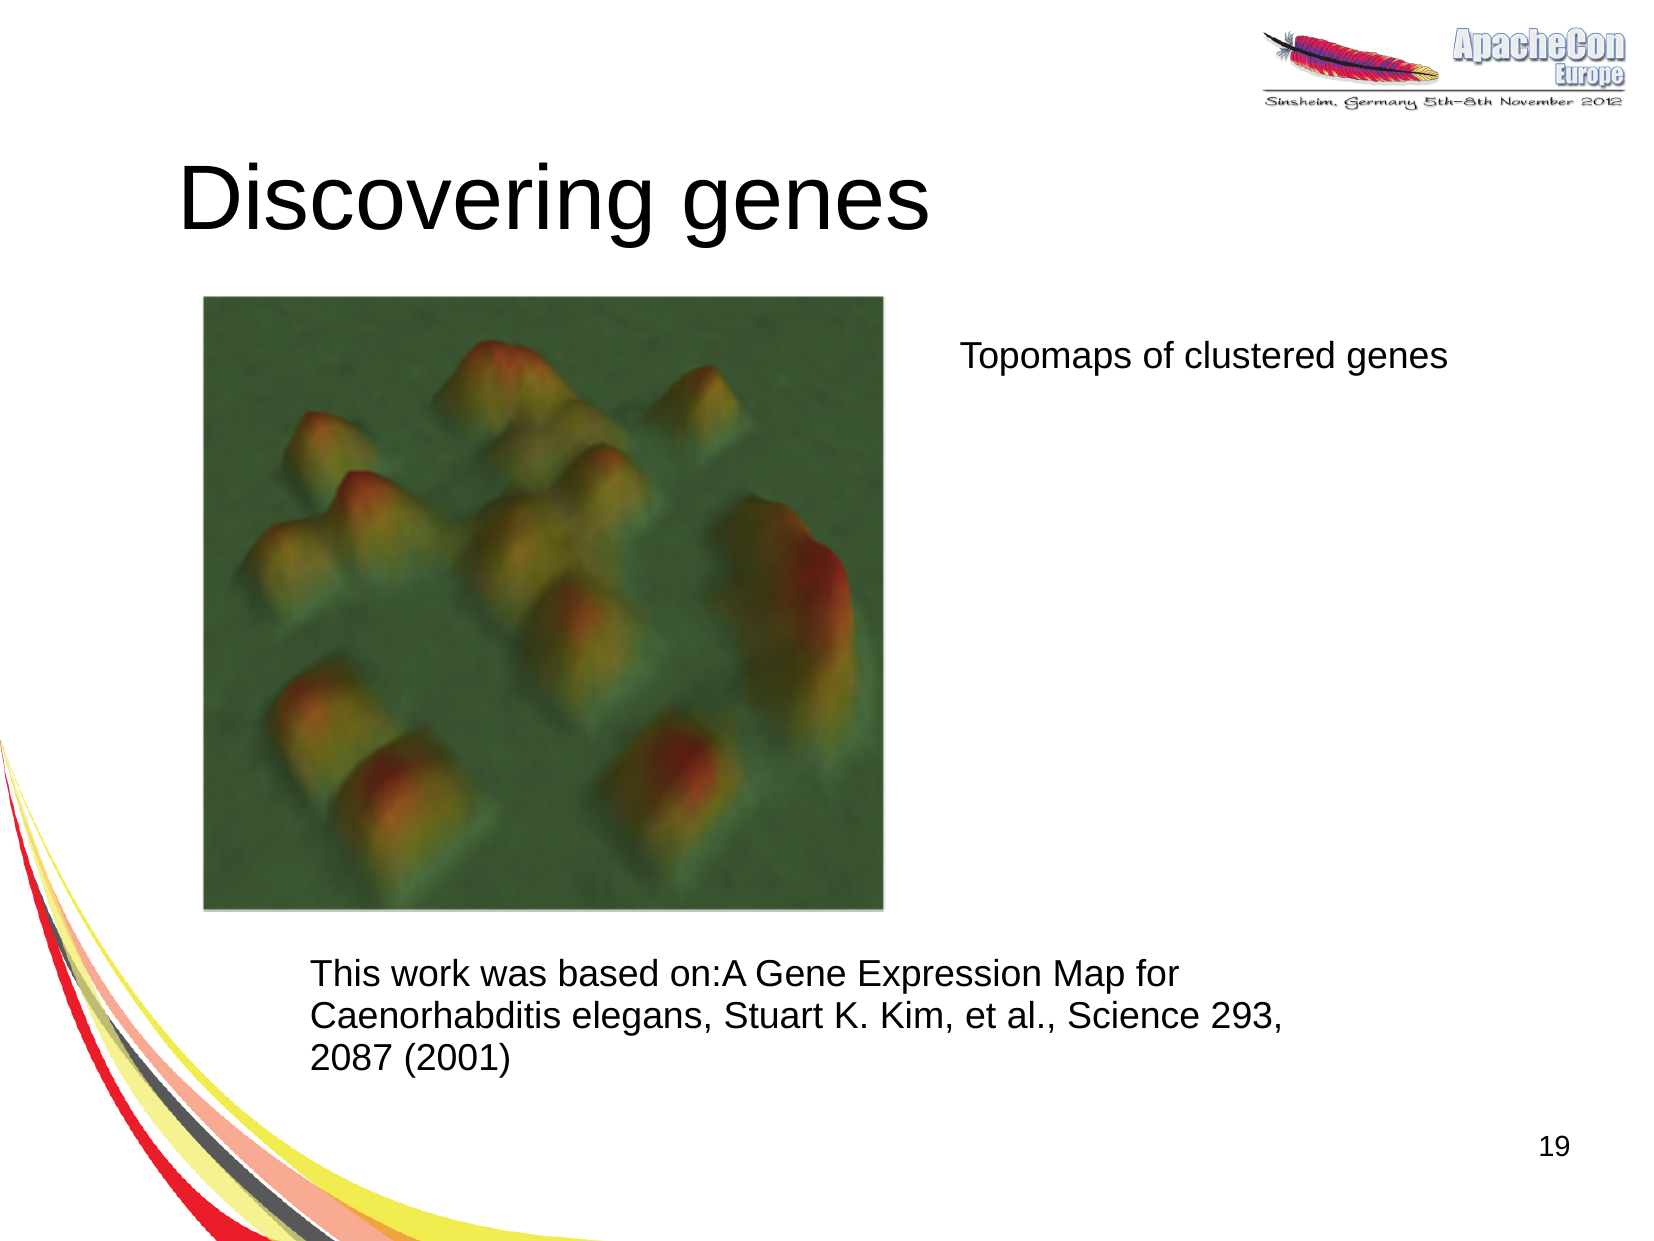

# Discovering genes
Topomaps of clustered genes
This work was based on:A Gene Expression Map for Caenorhabditis elegans, Stuart K. Kim, et al., Science 293, 2087 (2001)
19